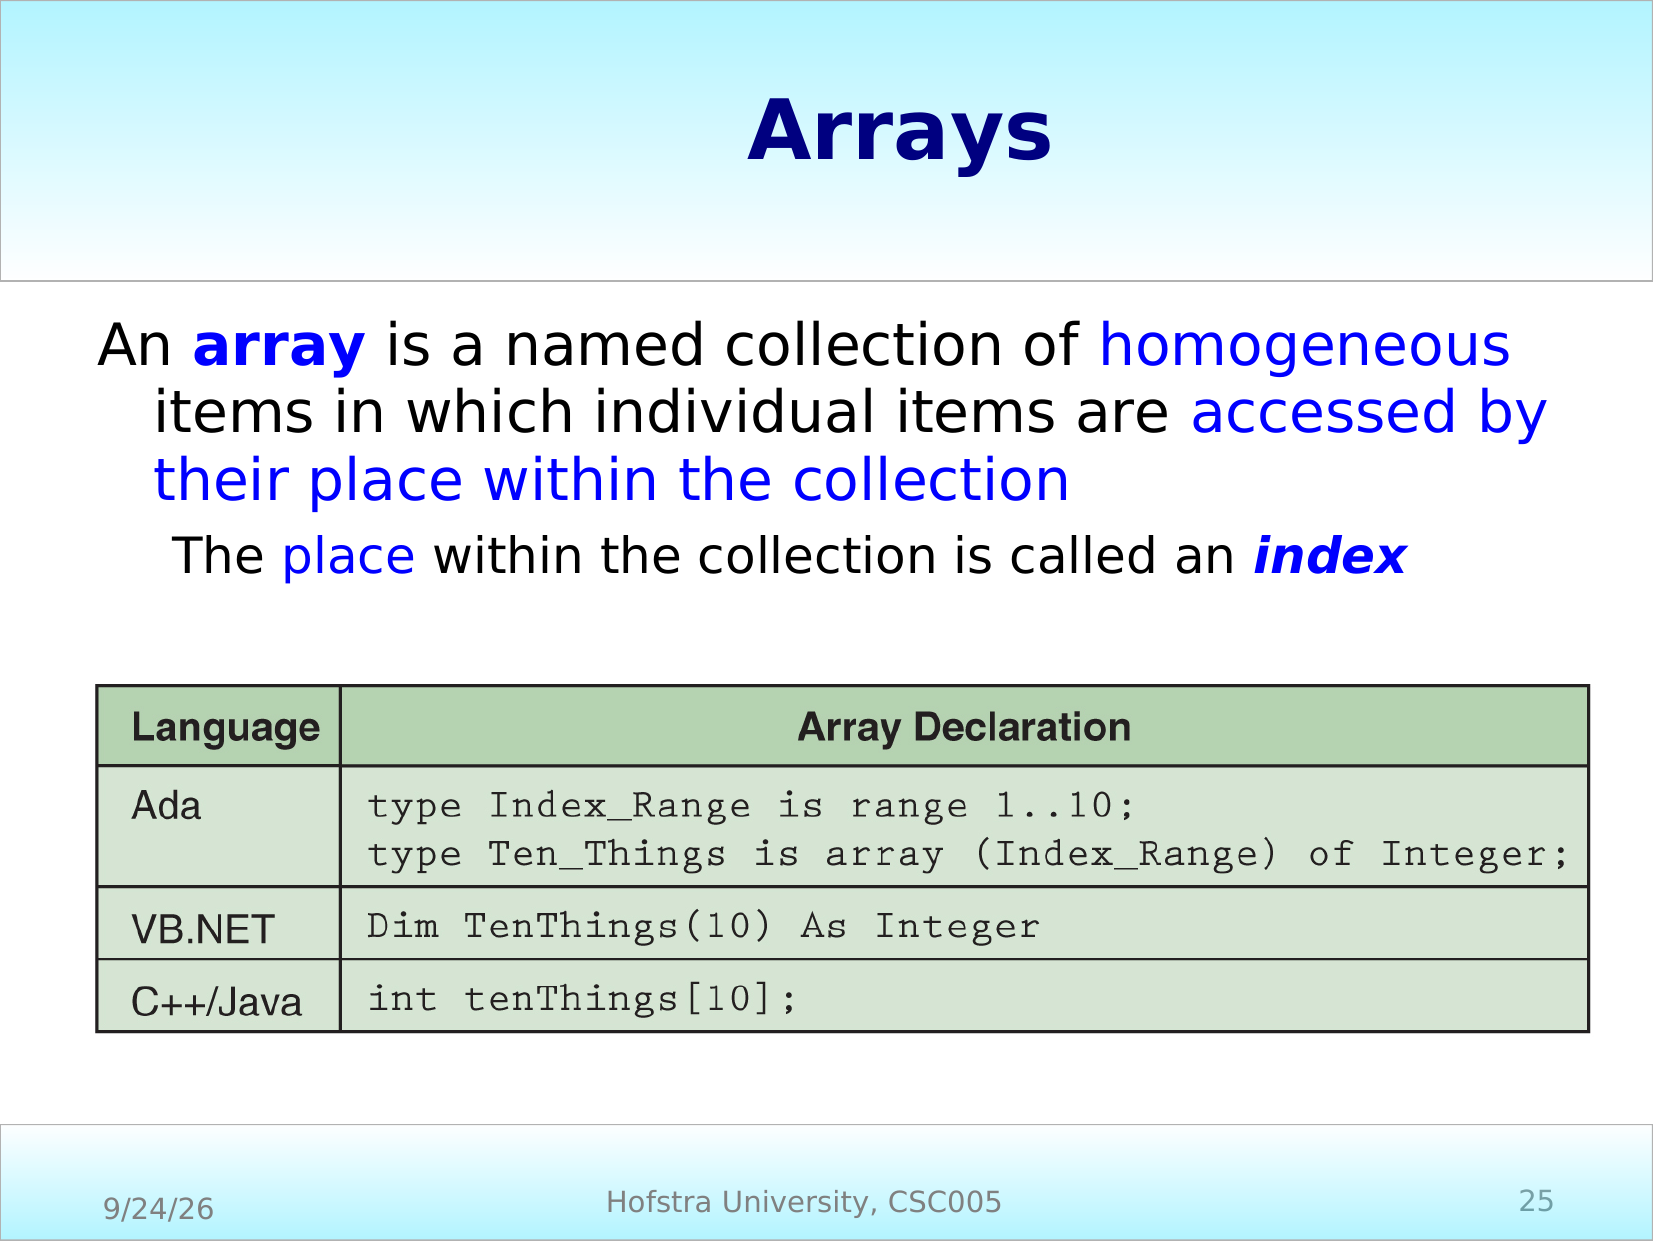

# Arrays
An array is a named collection of homogeneous items in which individual items are accessed by their place within the collection
The place within the collection is called an index
25
Hofstra University, CSC005